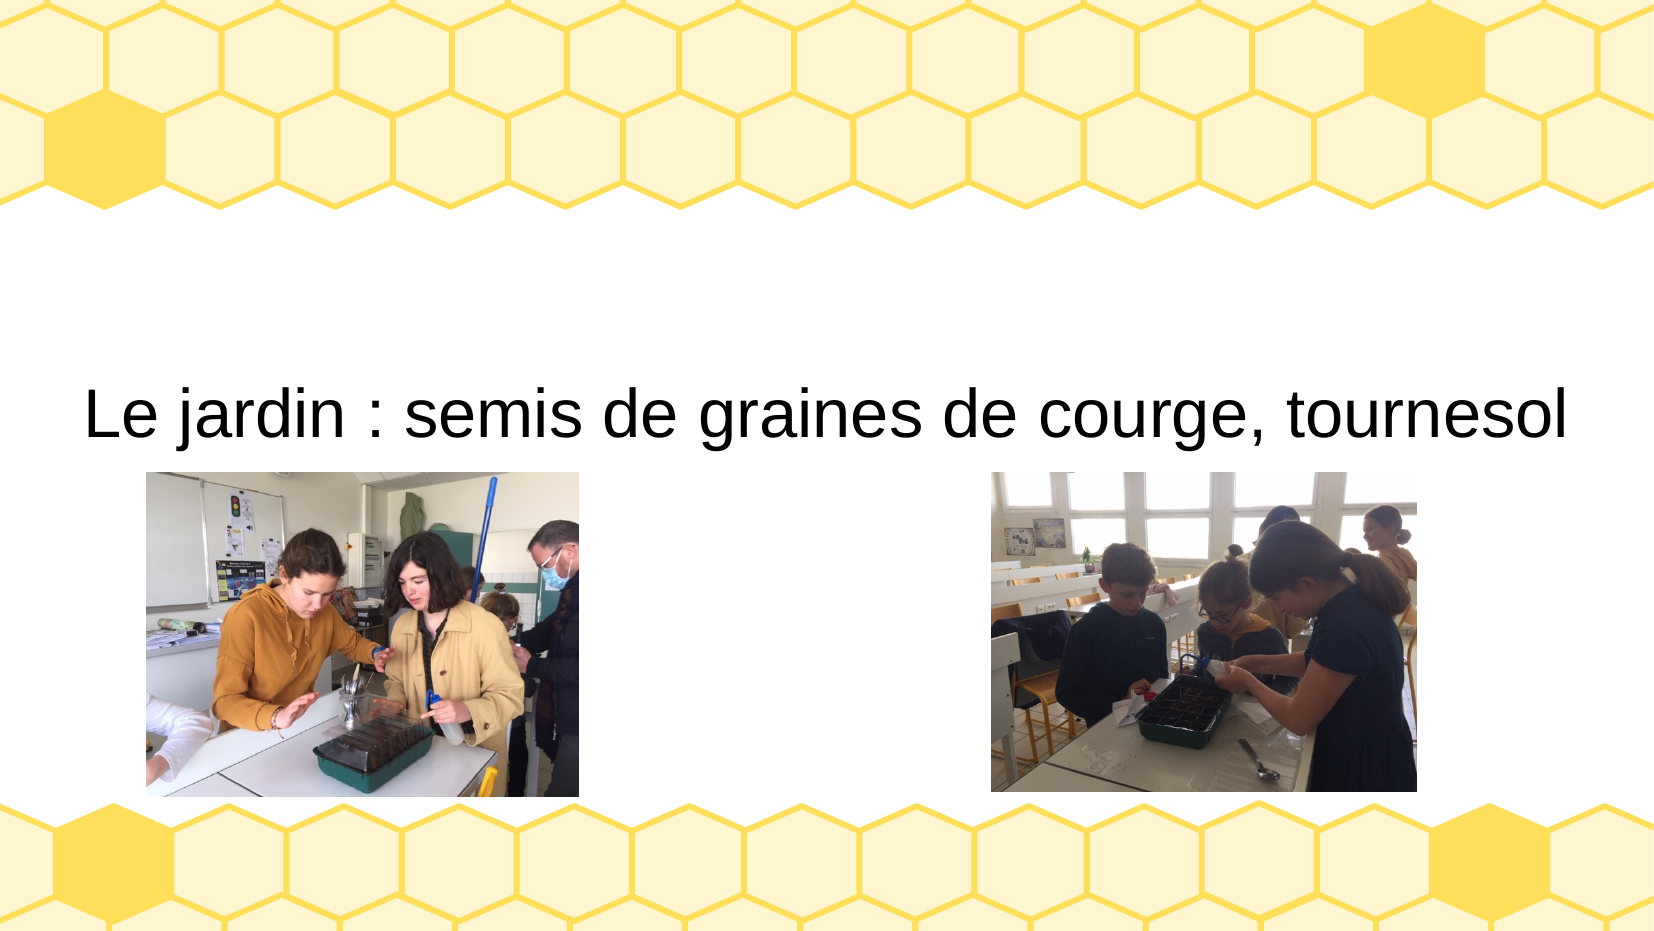

# Le jardin : semis de graines de courge, tournesol